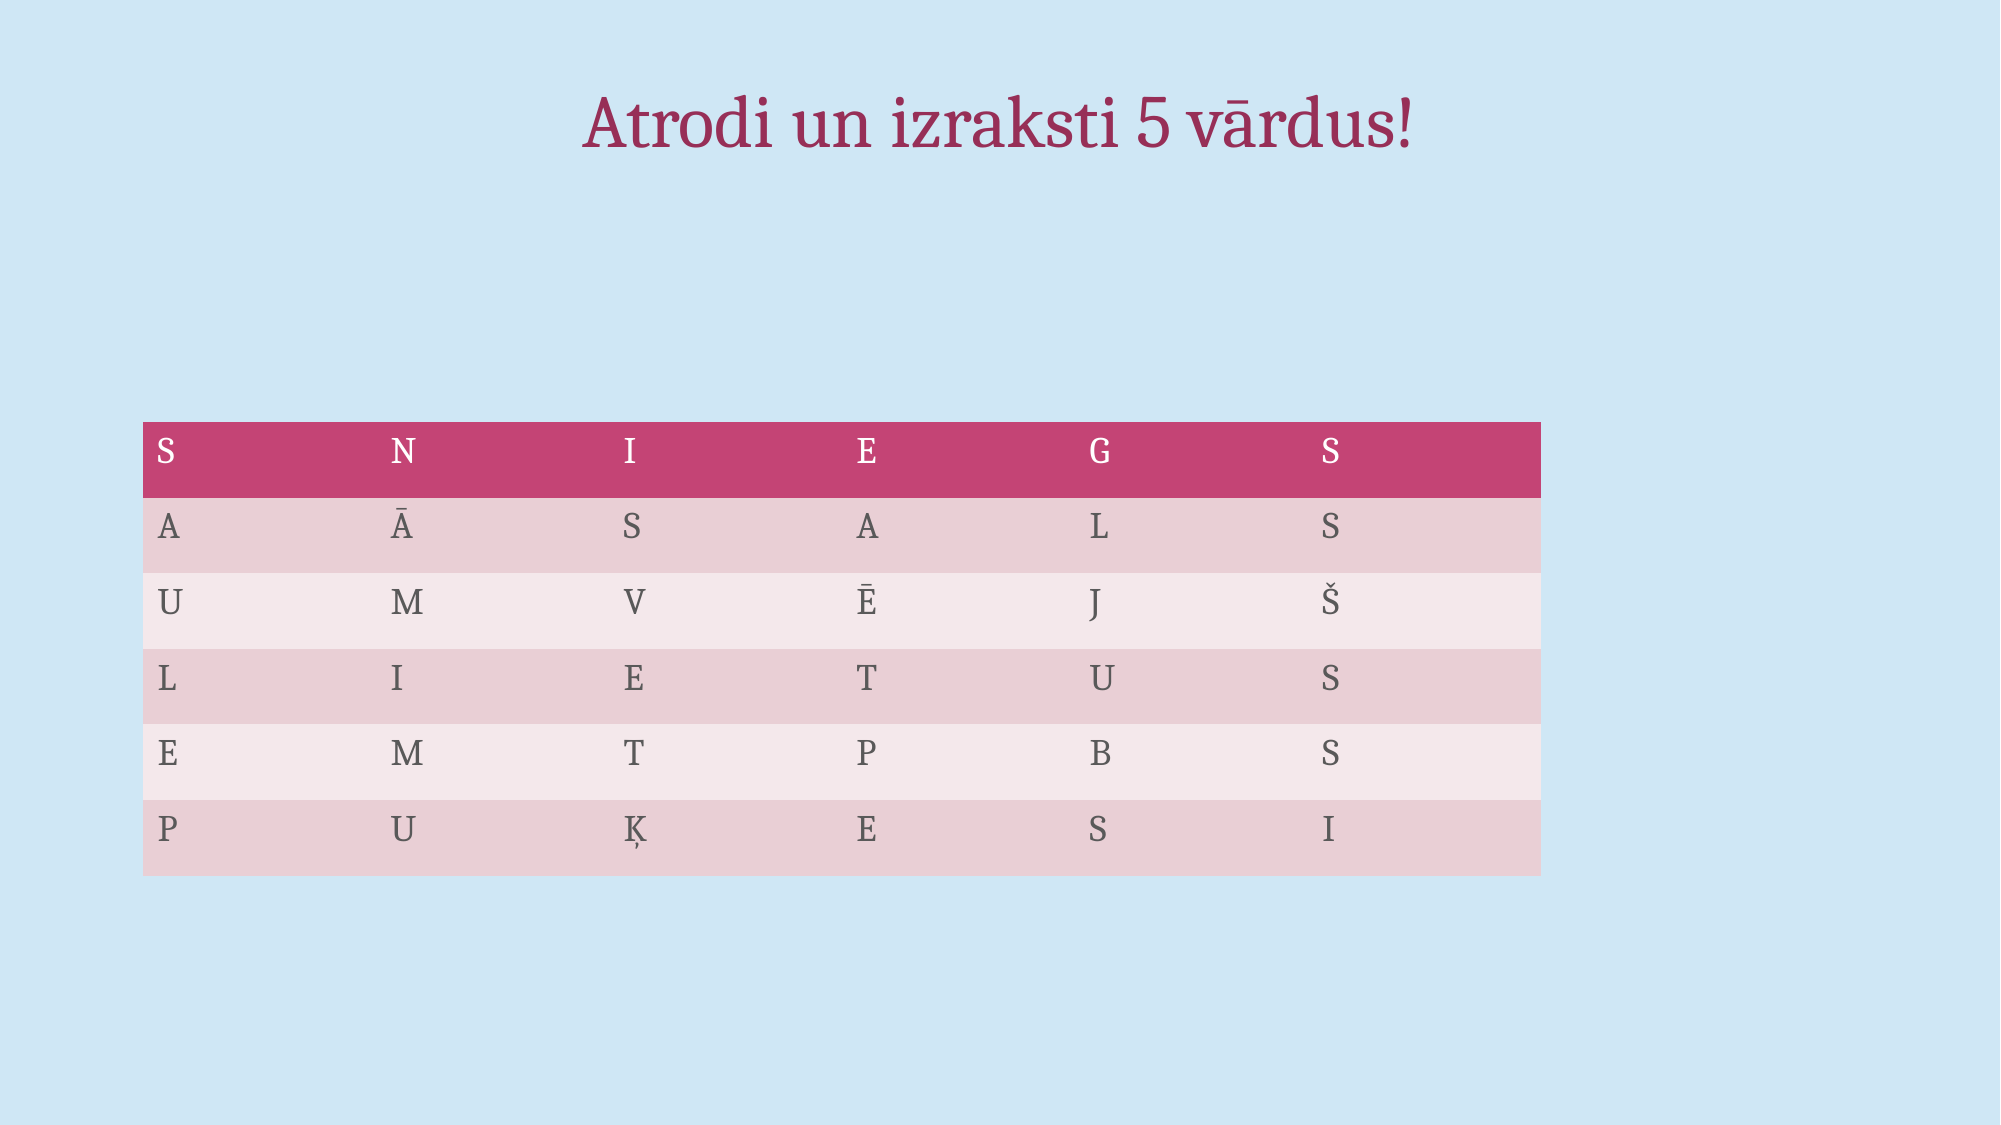

# Atrodi un izraksti 5 vārdus!
| S | N | I | E | G | S |
| --- | --- | --- | --- | --- | --- |
| A | Ā | S | A | L | S |
| U | M | V | Ē | J | Š |
| L | I | E | T | U | S |
| E | M | T | P | B | S |
| P | U | Ķ | E | S | I |